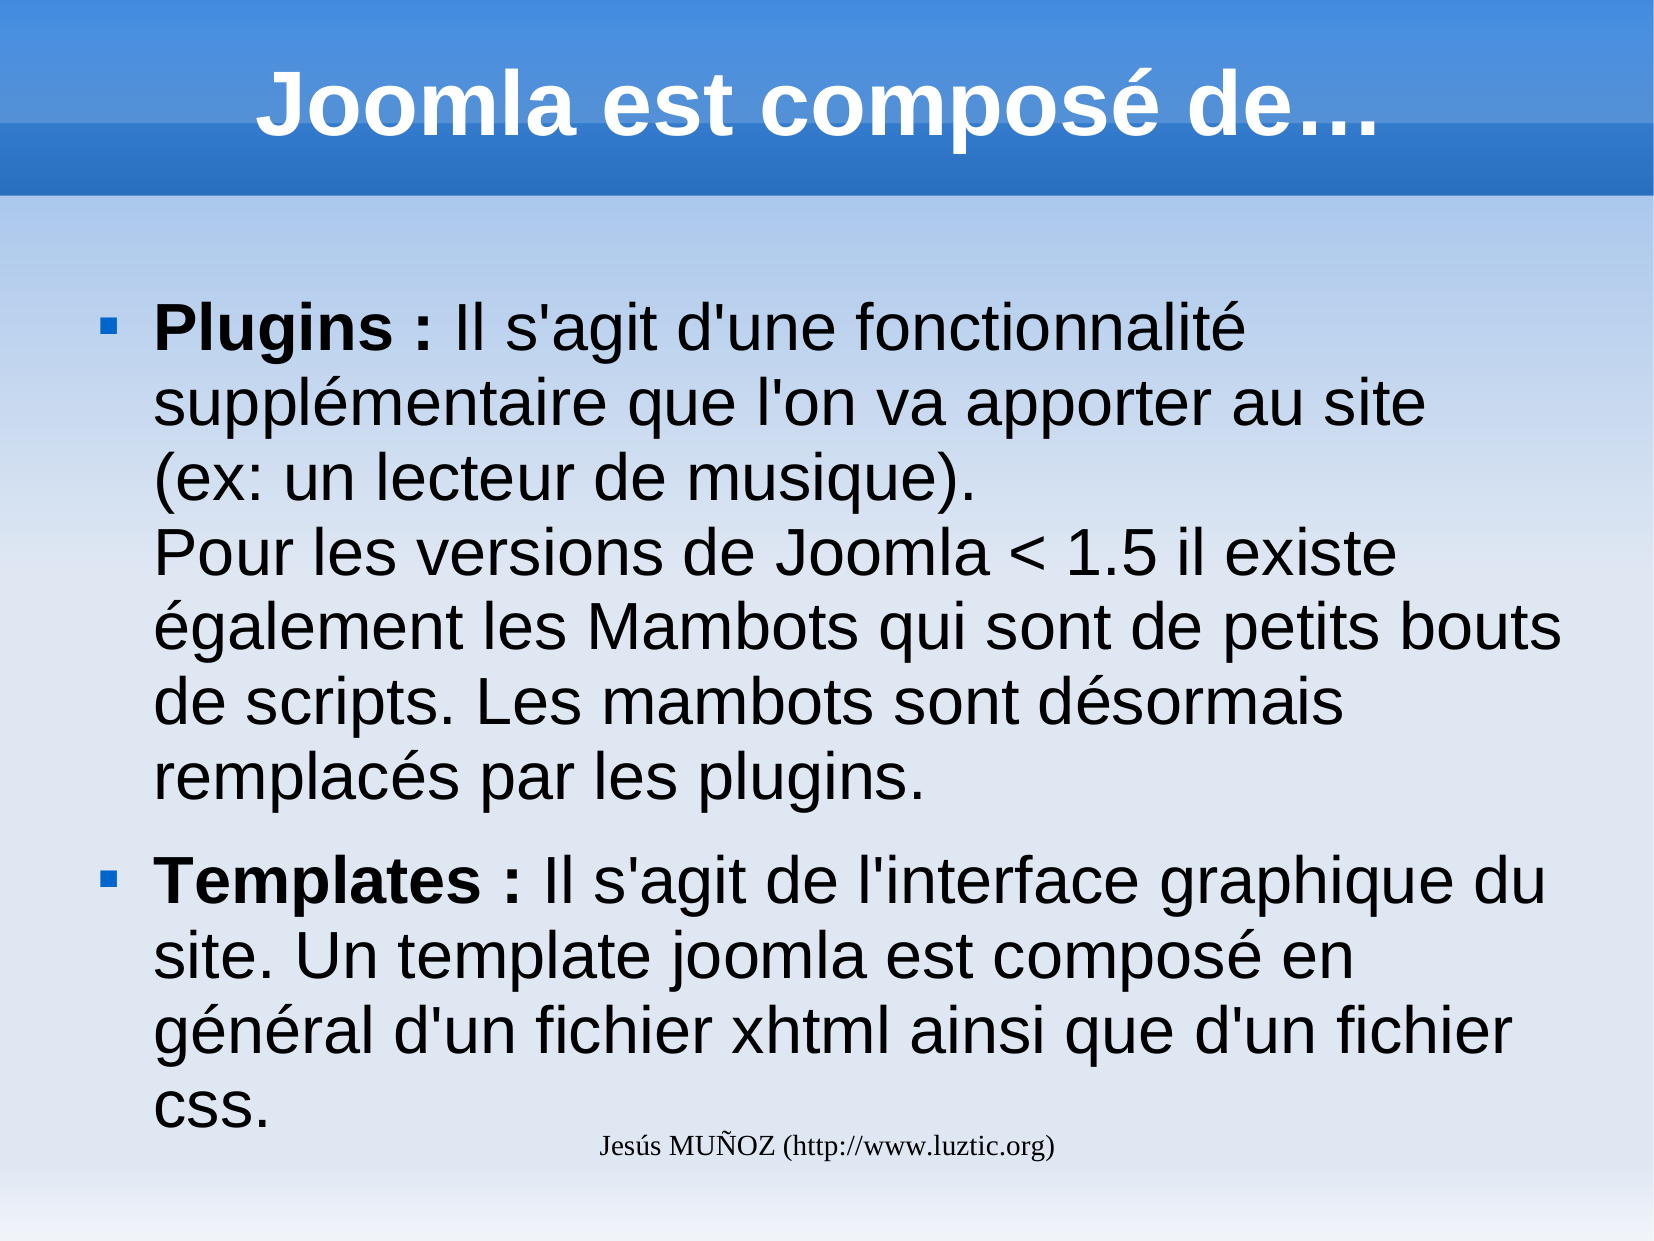

Joomla est composé de…
# Plugins : Il s'agit d'une fonctionnalité supplémentaire que l'on va apporter au site (ex: un lecteur de musique). Pour les versions de Joomla < 1.5 il existe également les Mambots qui sont de petits bouts de scripts. Les mambots sont désormais remplacés par les plugins.
Templates : Il s'agit de l'interface graphique du site. Un template joomla est composé en général d'un fichier xhtml ainsi que d'un fichier css.
Jesús MUÑOZ (http://www.luztic.org)